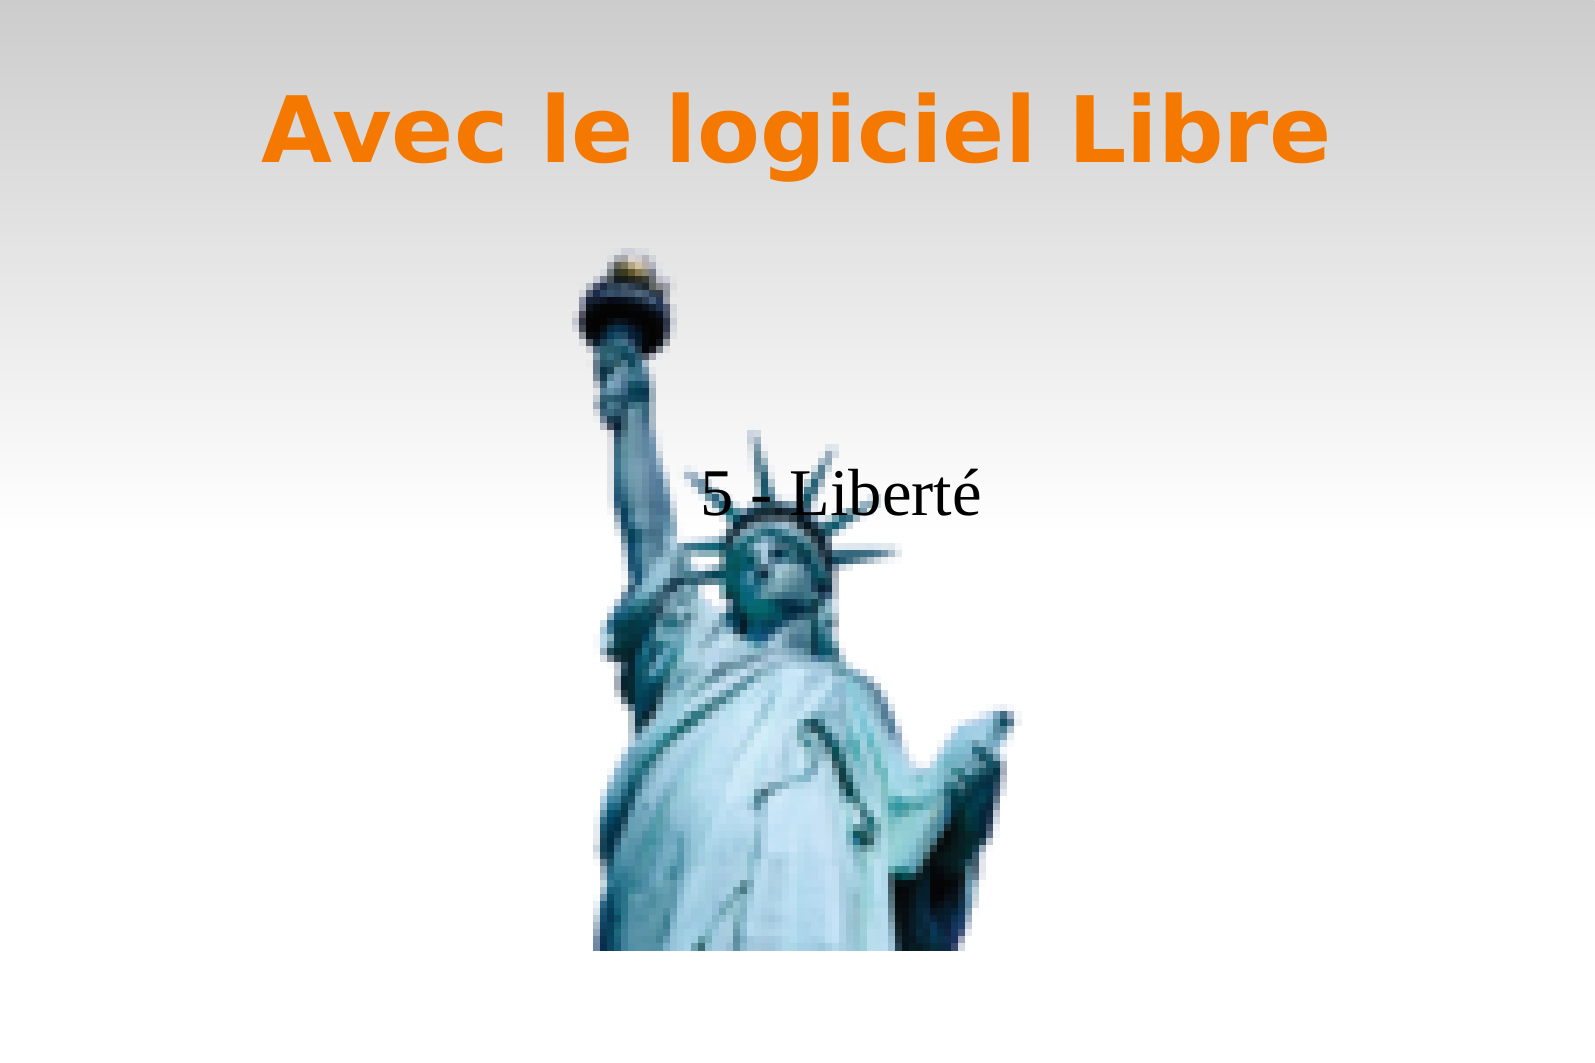

# Avec le logiciel Libre
5 - Liberté